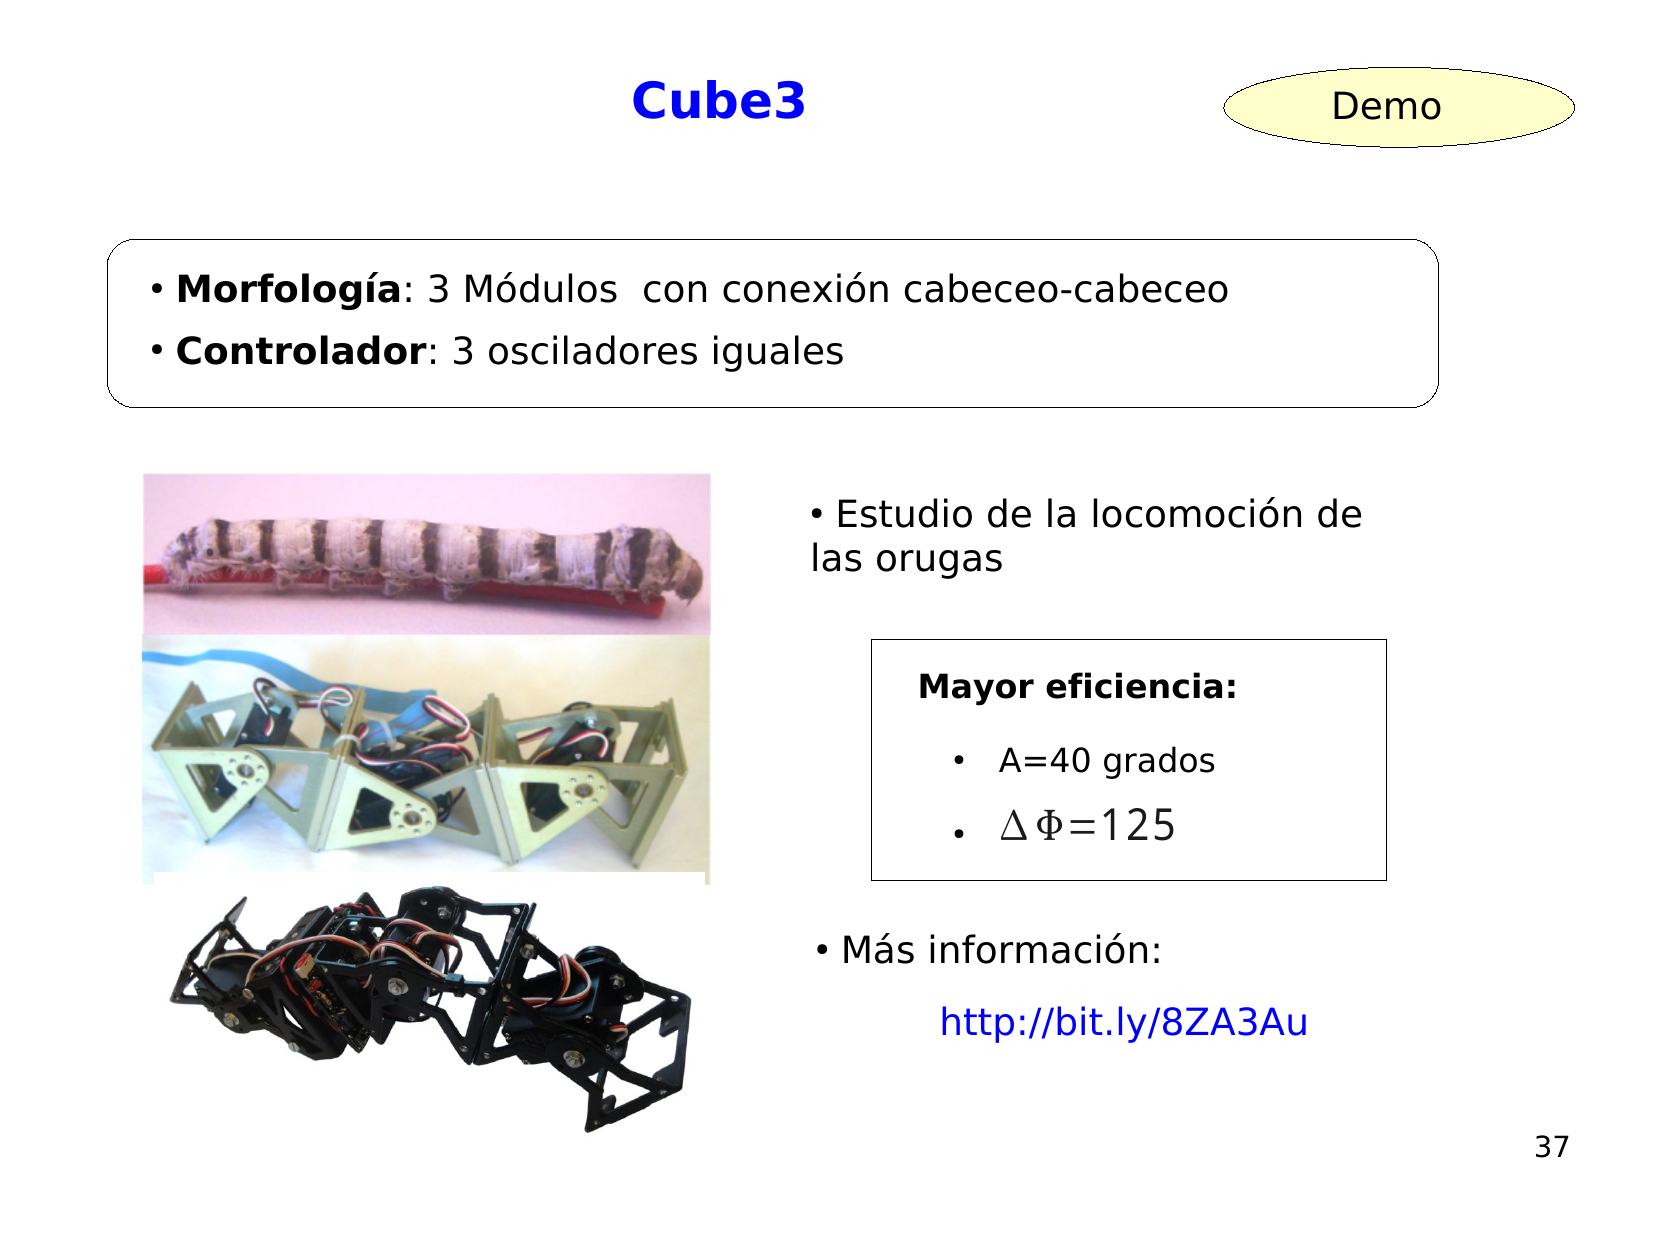

Cube3
Demo
 Morfología: 3 Módulos con conexión cabeceo-cabeceo
 Controlador: 3 osciladores iguales
 Estudio de la locomoción de las orugas
Mayor eficiencia:
 A=40 grados
 Más información:
http://bit.ly/8ZA3Au
37